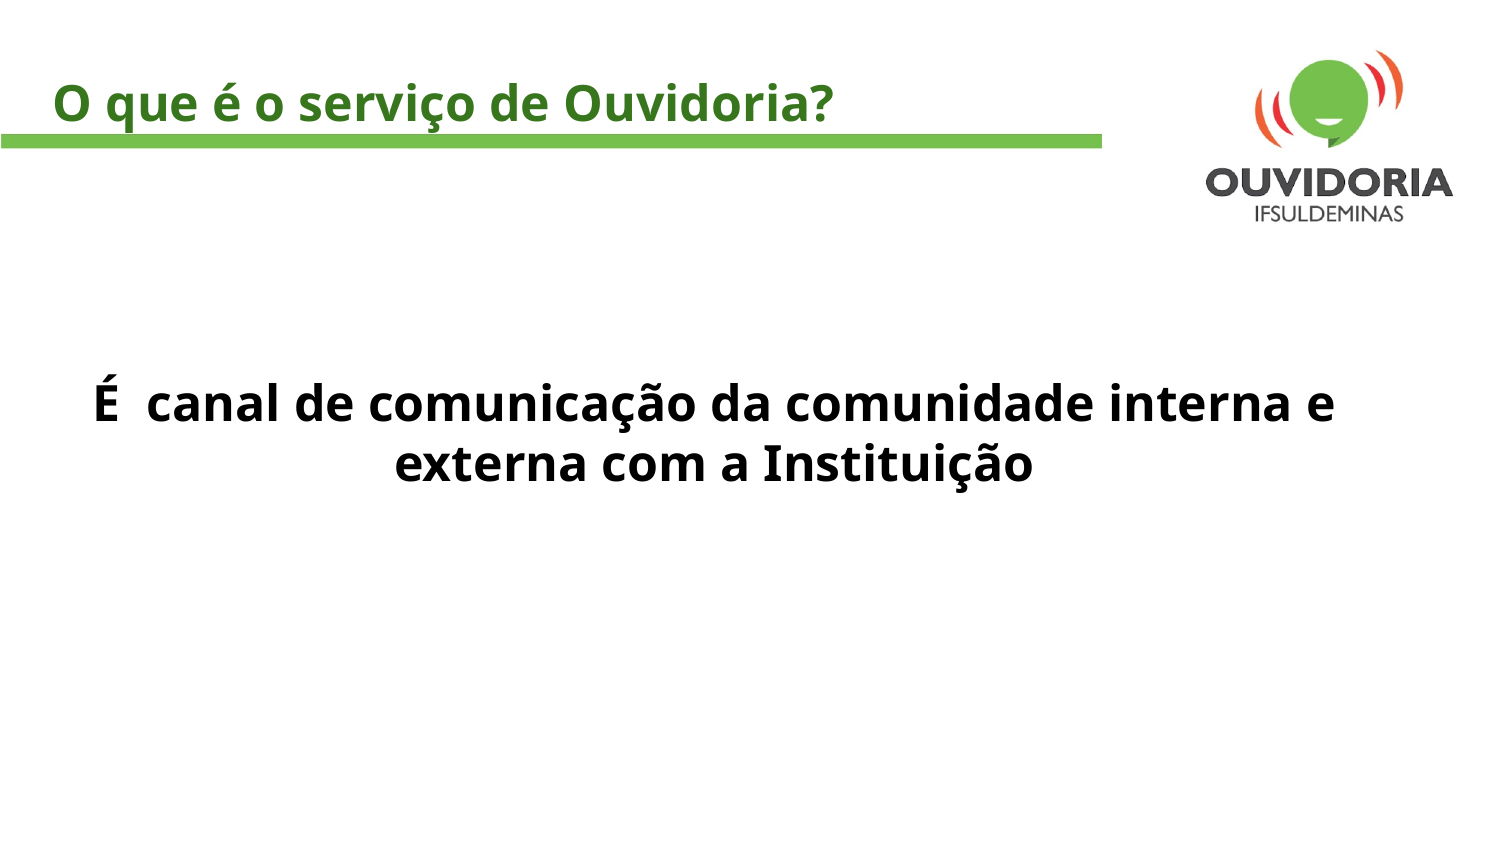

O que é o serviço de Ouvidoria?
É canal de comunicação da comunidade interna e externa com a Instituição
#